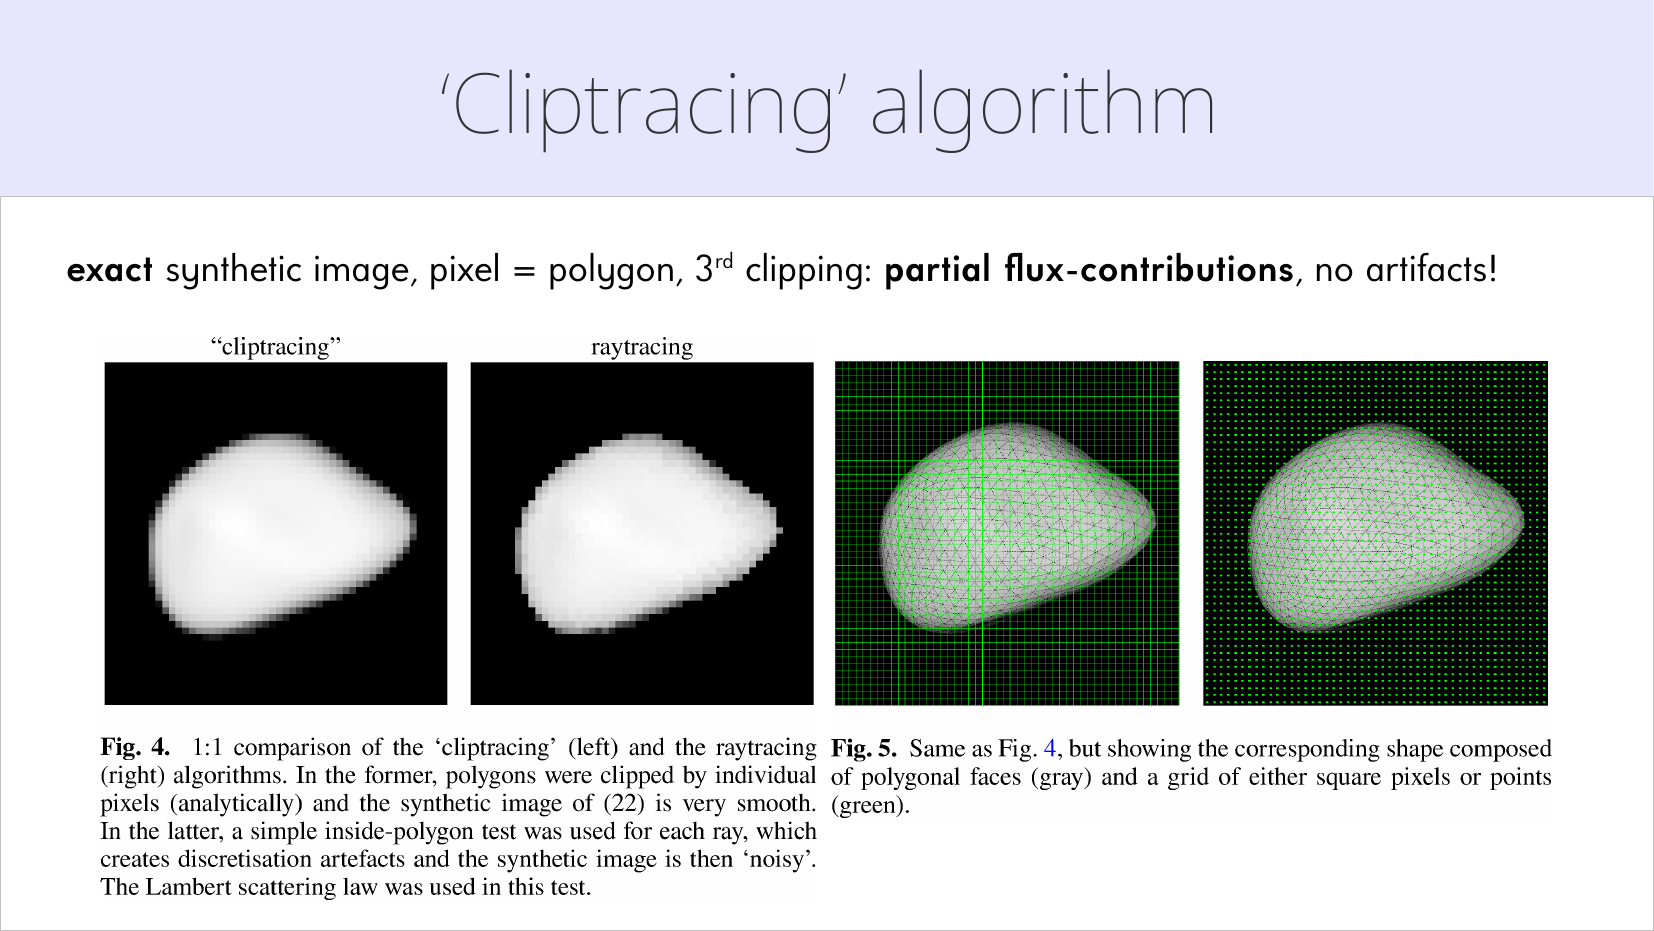

# ‘Cliptracing’ algorithm
exact synthetic image, pixel = polygon, 3rd clipping: partial flux-contributions, no artifacts!